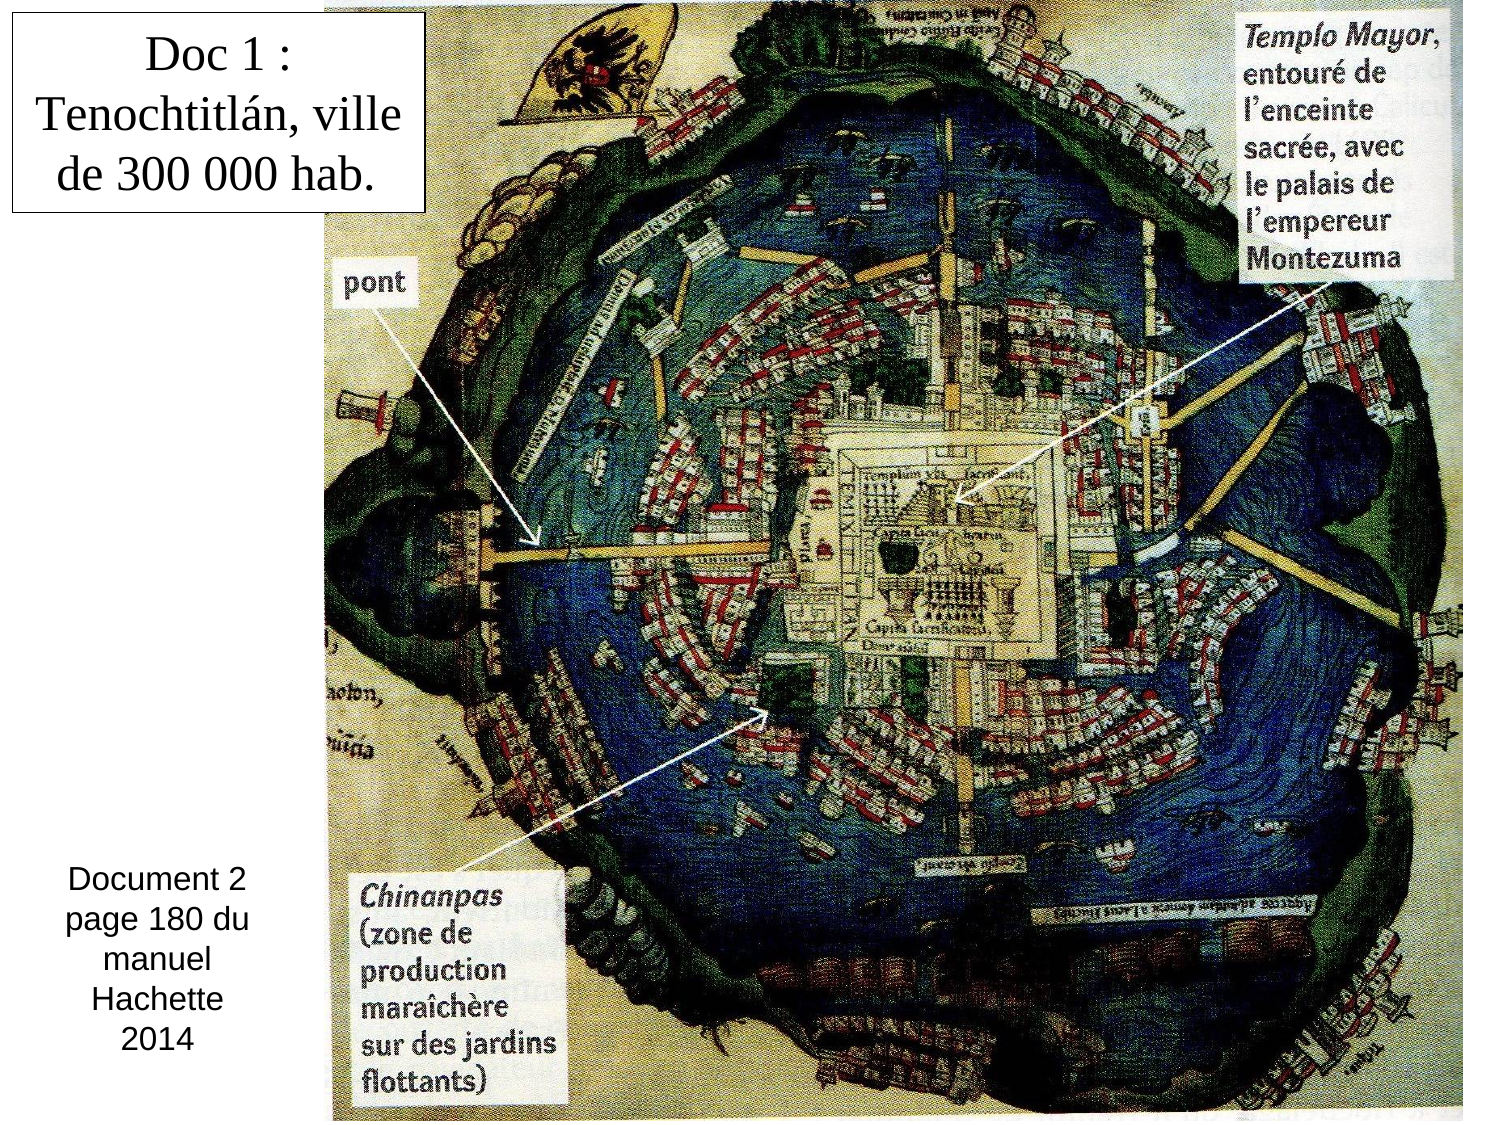

Doc 1 : Tenochtitlán, ville de 300 000 hab.
Document 2 page 180 du manuel Hachette 2014